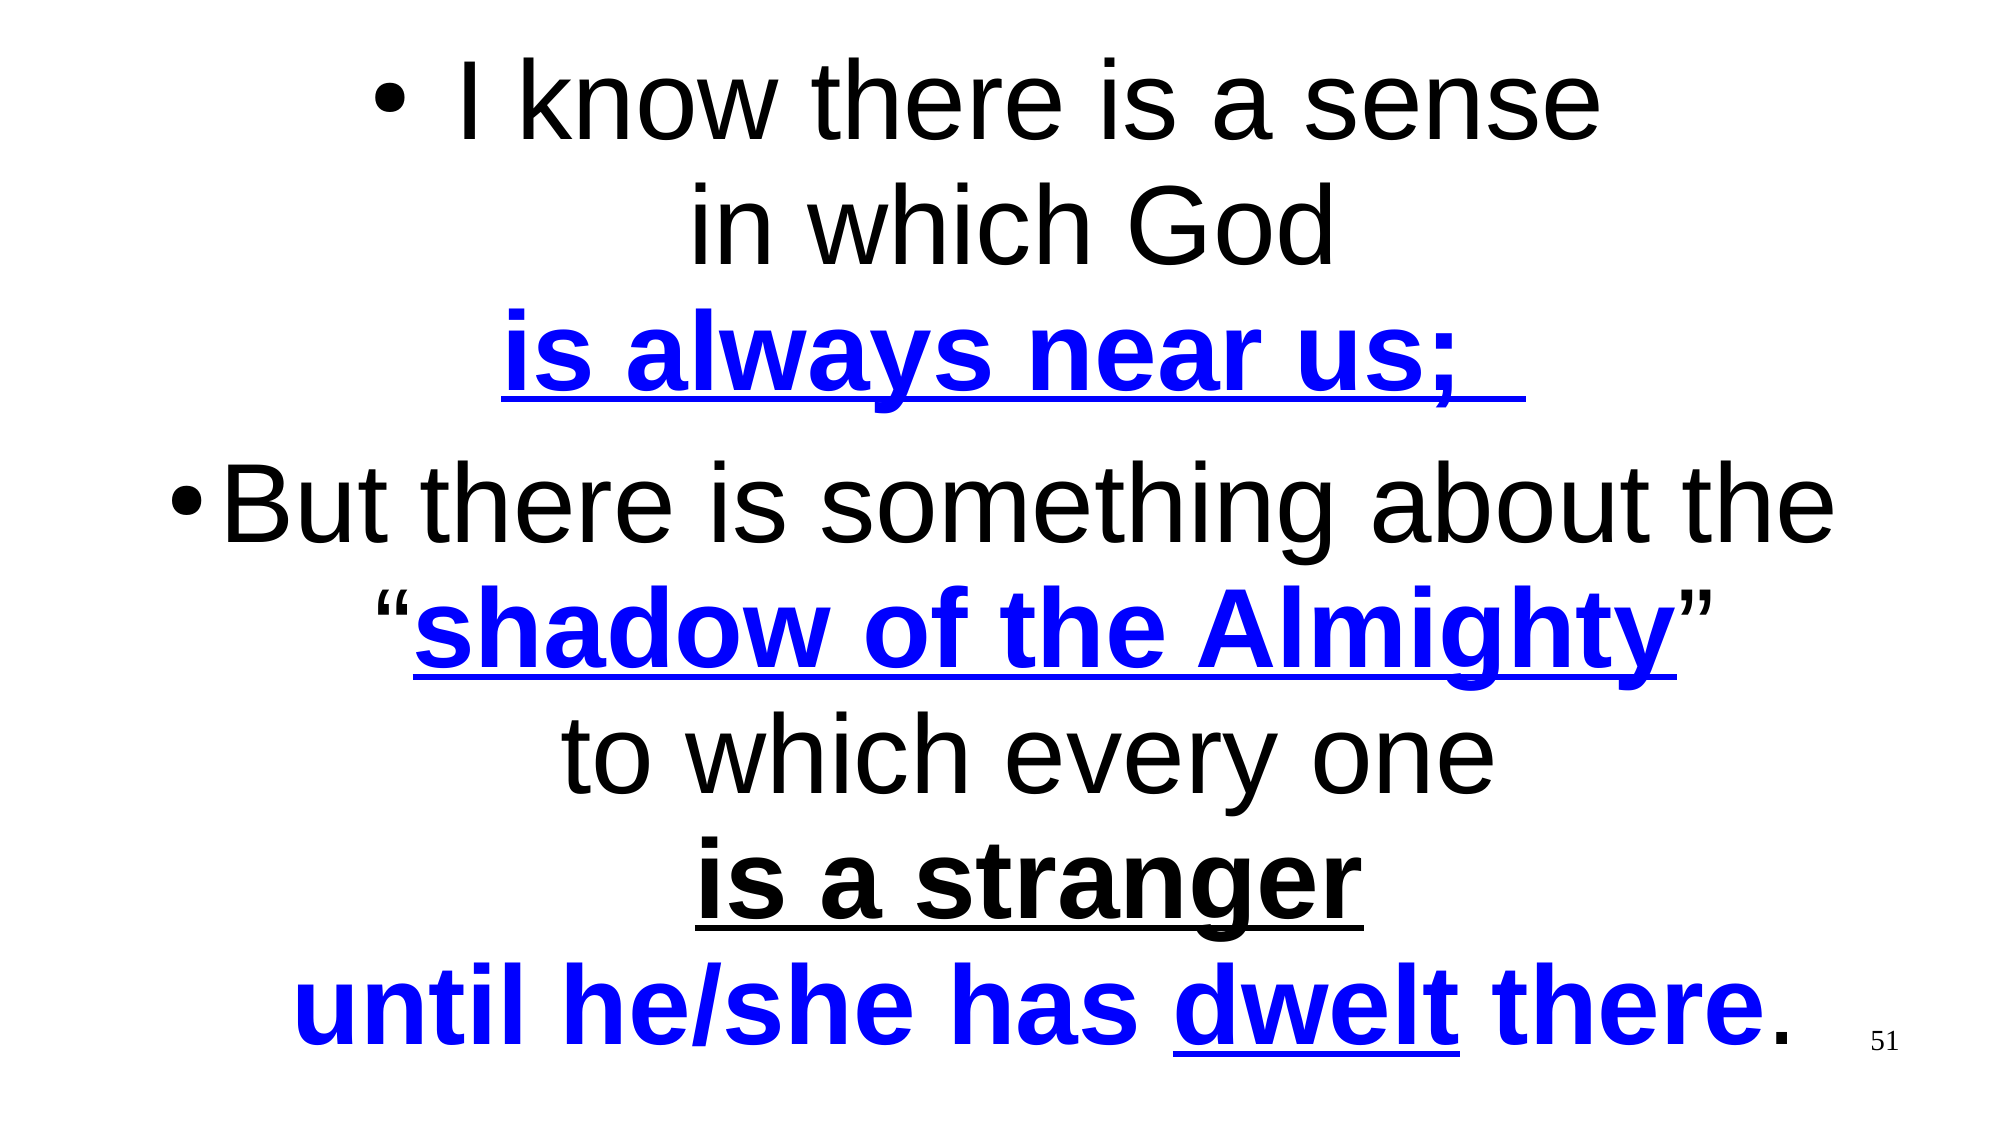

# I know there is a sense in which God is always near us;
But there is something about the
 “shadow of the Almighty”
 to which every one
is a stranger
 until he/she has dwelt there.
51